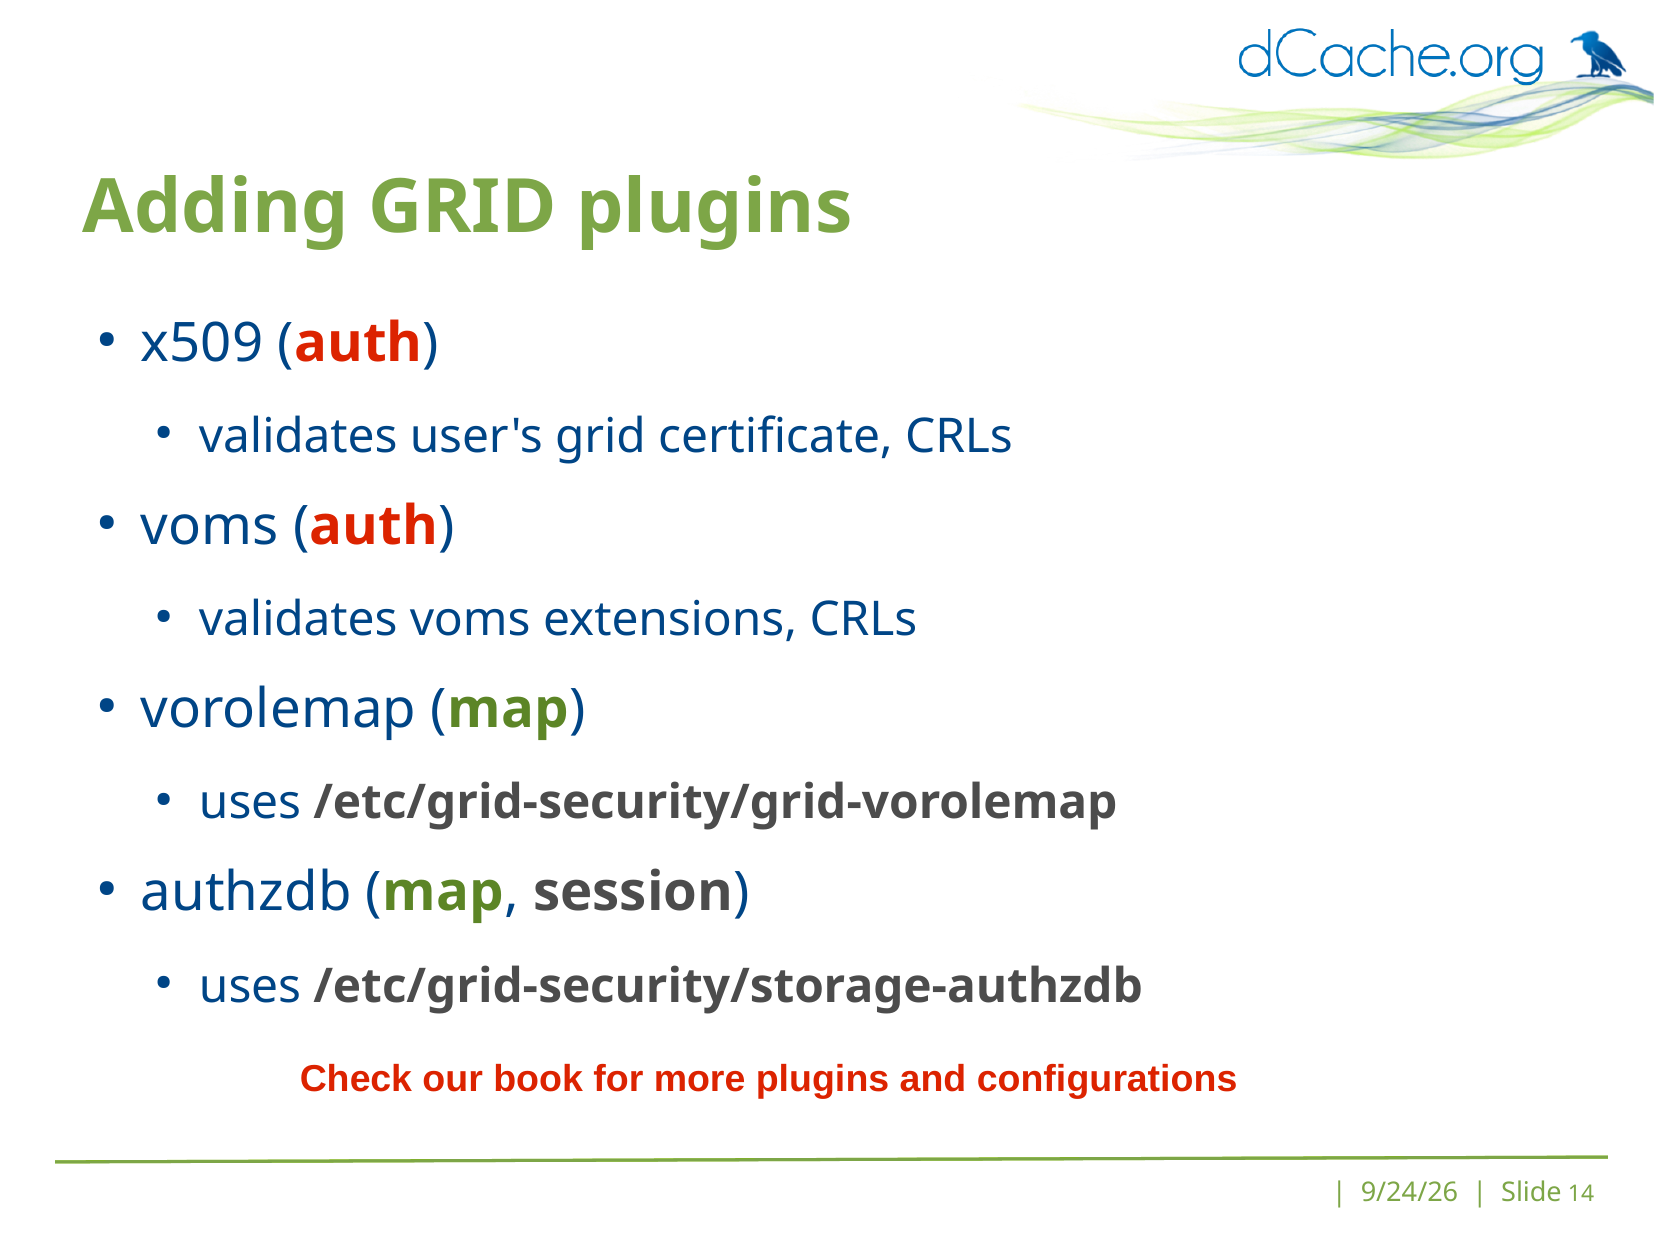

# Adding GRID plugins
x509 (auth)
validates user's grid certificate, CRLs
voms (auth)
validates voms extensions, CRLs
vorolemap (map)
uses /etc/grid-security/grid-vorolemap
authzdb (map, session)
uses /etc/grid-security/storage-authzdb
Check our book for more plugins and configurations
14